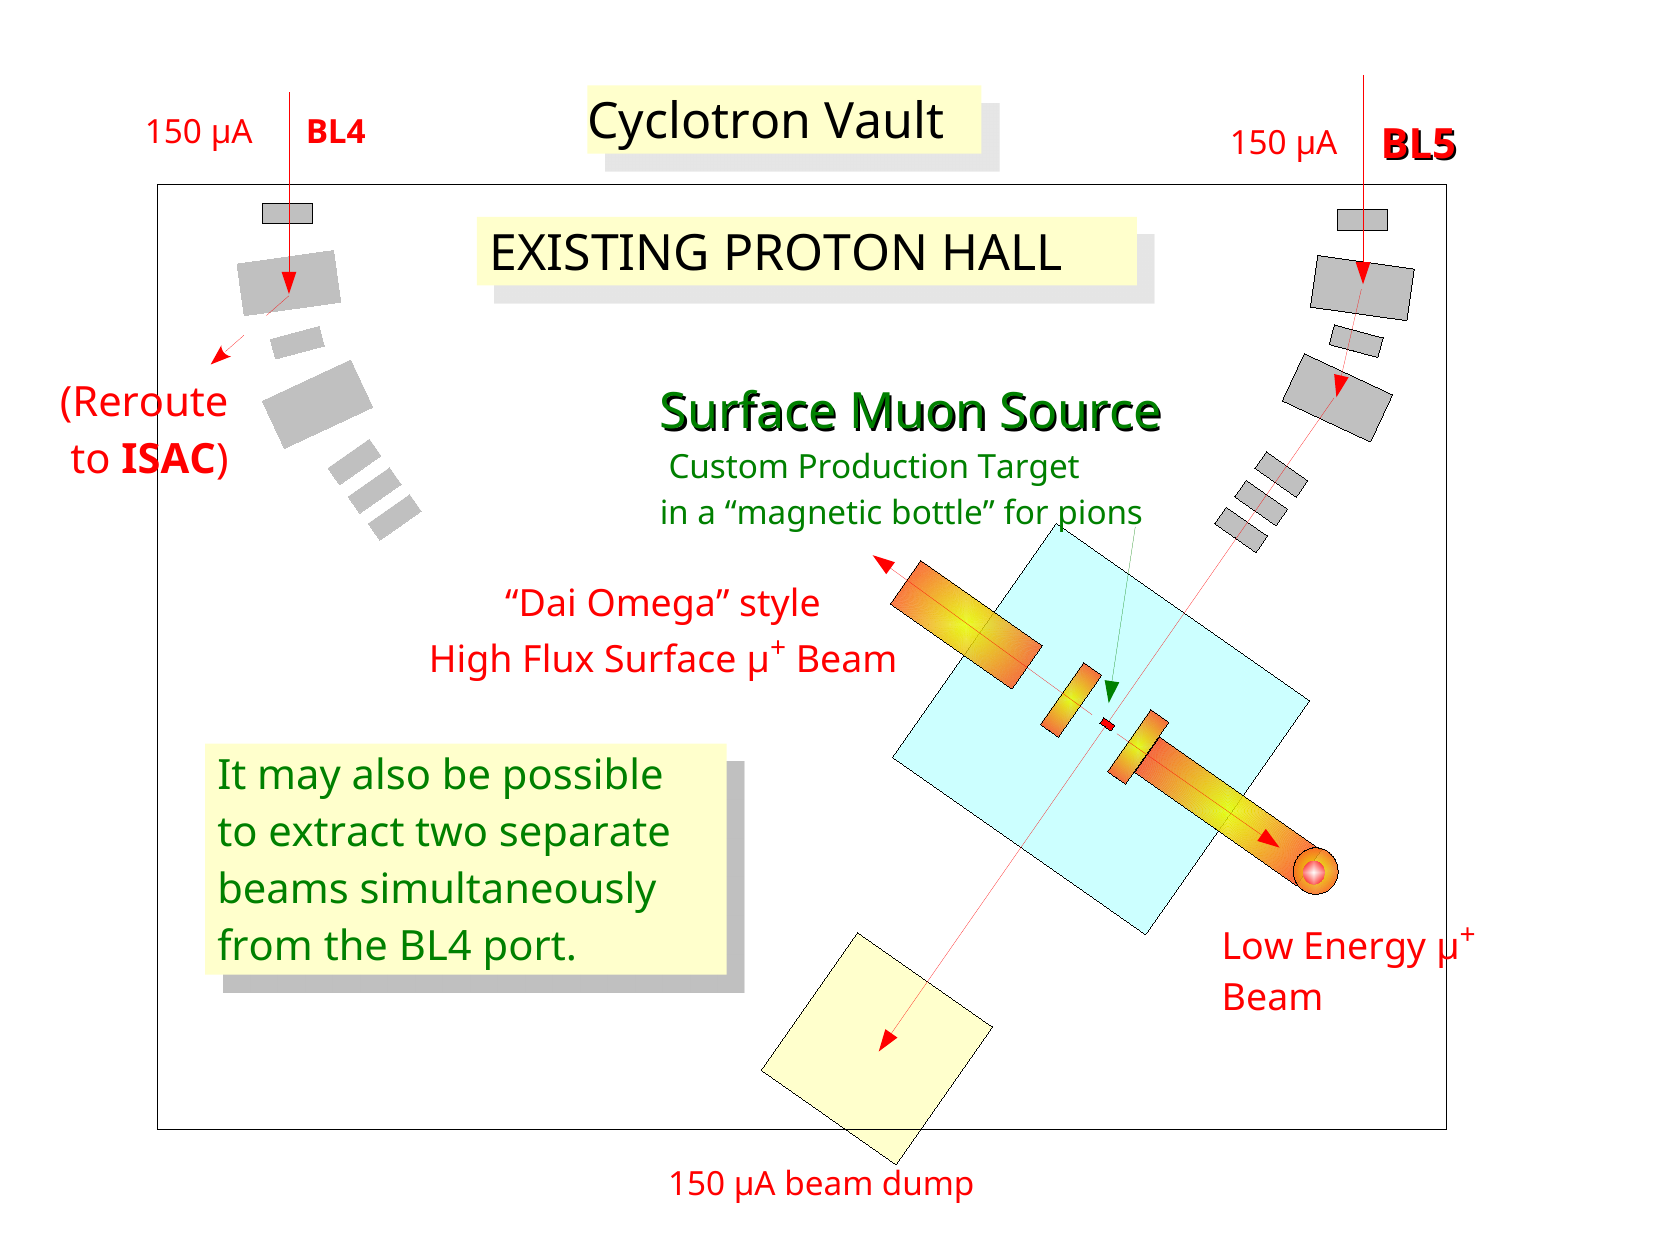

Cyclotron Vault
BL4
150 µA
BL5
150 µA
 EXISTING PROTON HALL
(Reroute
 to ISAC)
Surface Muon Source
 Custom Production Target
in a “magnetic bottle” for pions
“Dai Omega” style
High Flux Surface µ+ Beam
 It may also be possible
 to extract two separate
 beams simultaneously
 from the BL4 port.
Low Energy µ+ Beam
150 µA beam dump